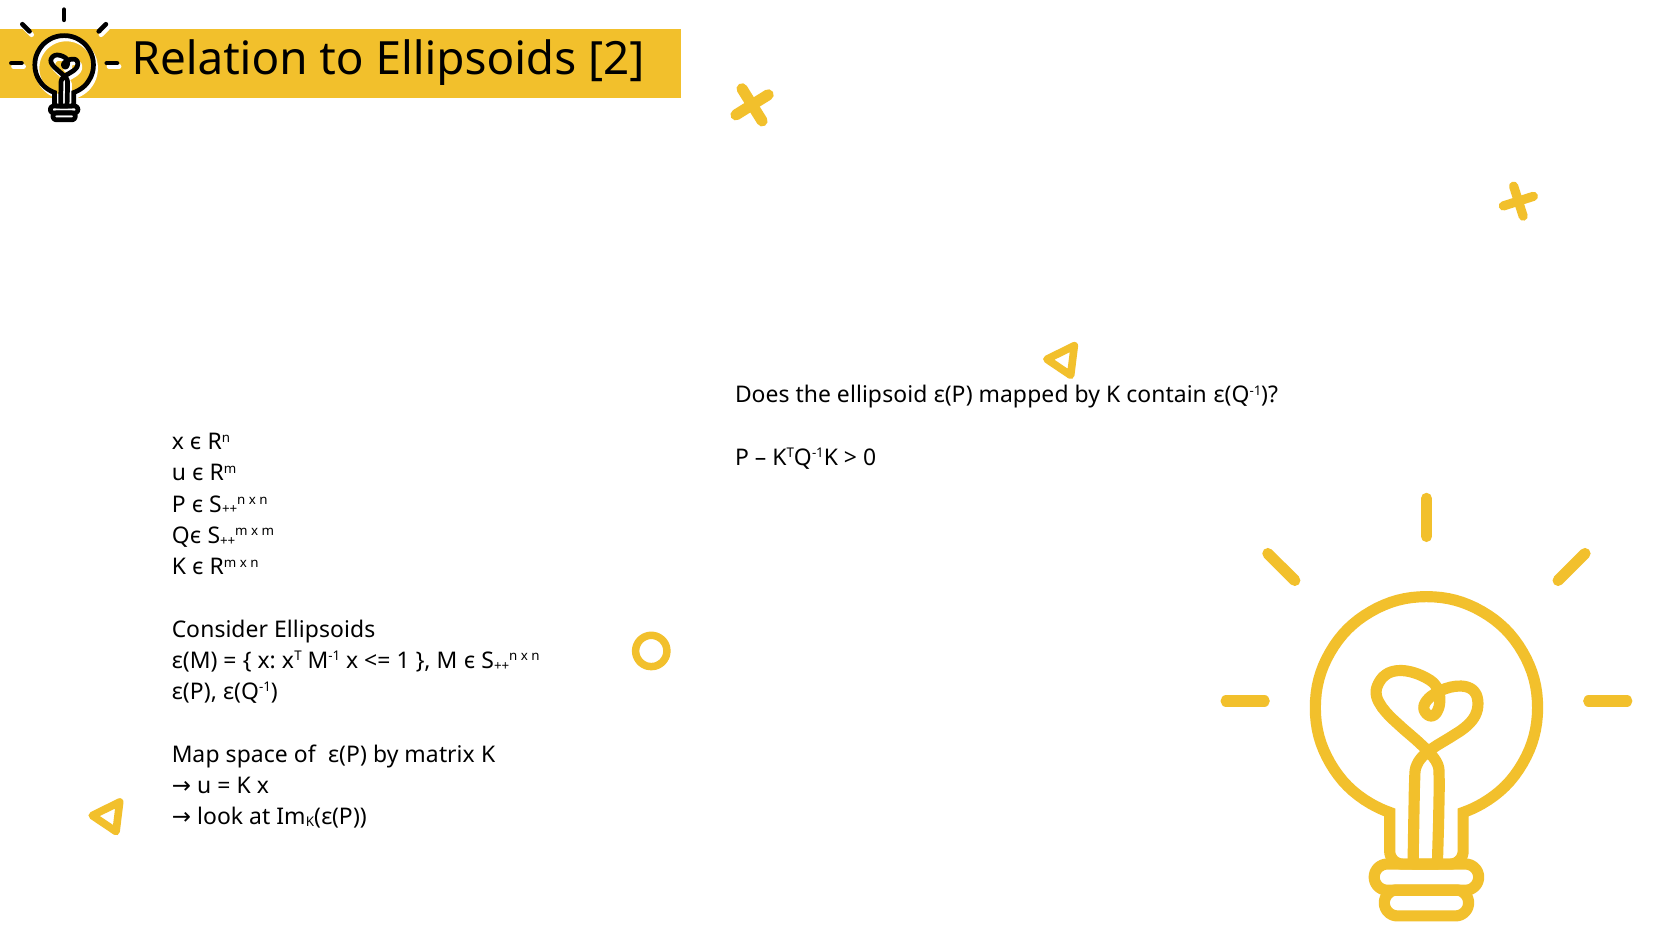

# Relation to Ellipsoids [2]
Does the ellipsoid ε(P) mapped by K contain ε(Q-1)?
P – KTQ-1K > 0
x ϵ Rn
u ϵ Rm
P ϵ S++n x n
Qϵ S++m x m
K ϵ Rm x n
Consider Ellipsoids
ε(M) = { x: xT M-1 x <= 1 }, M ϵ S++n x n
ε(P), ε(Q-1)
Map space of ε(P) by matrix K
→ u = K x
→ look at ImK(ε(P))